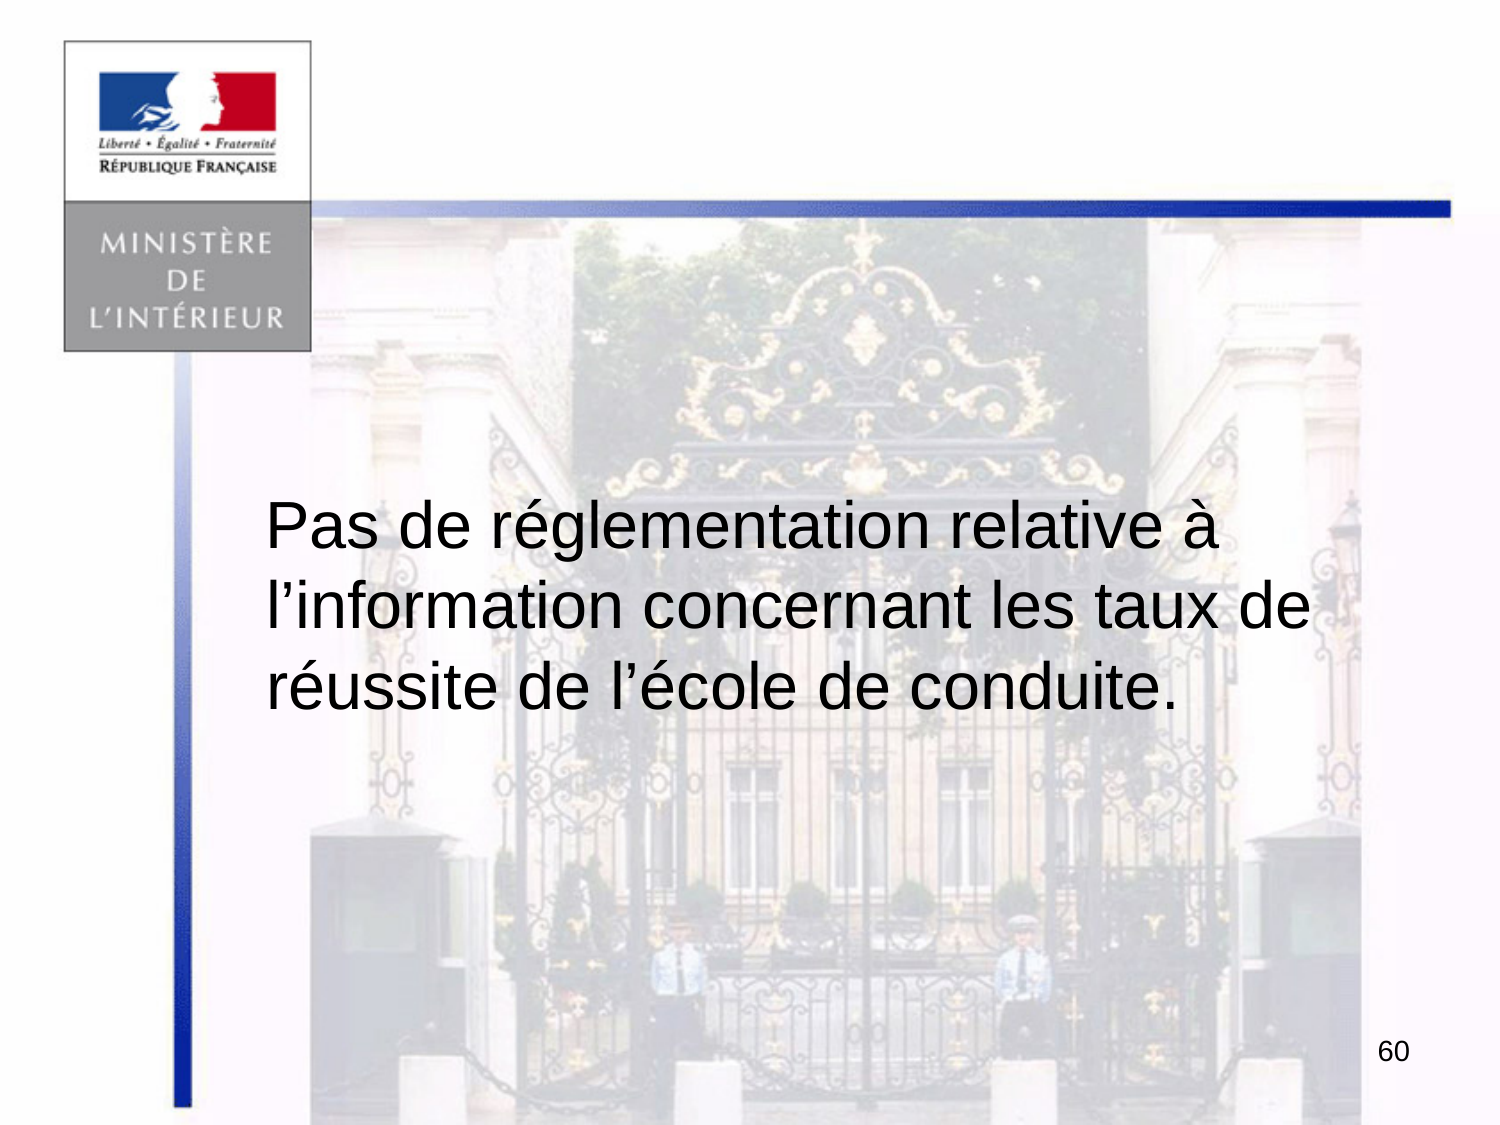

# Pas de réglementation relative à l’information concernant les taux de réussite de l’école de conduite.